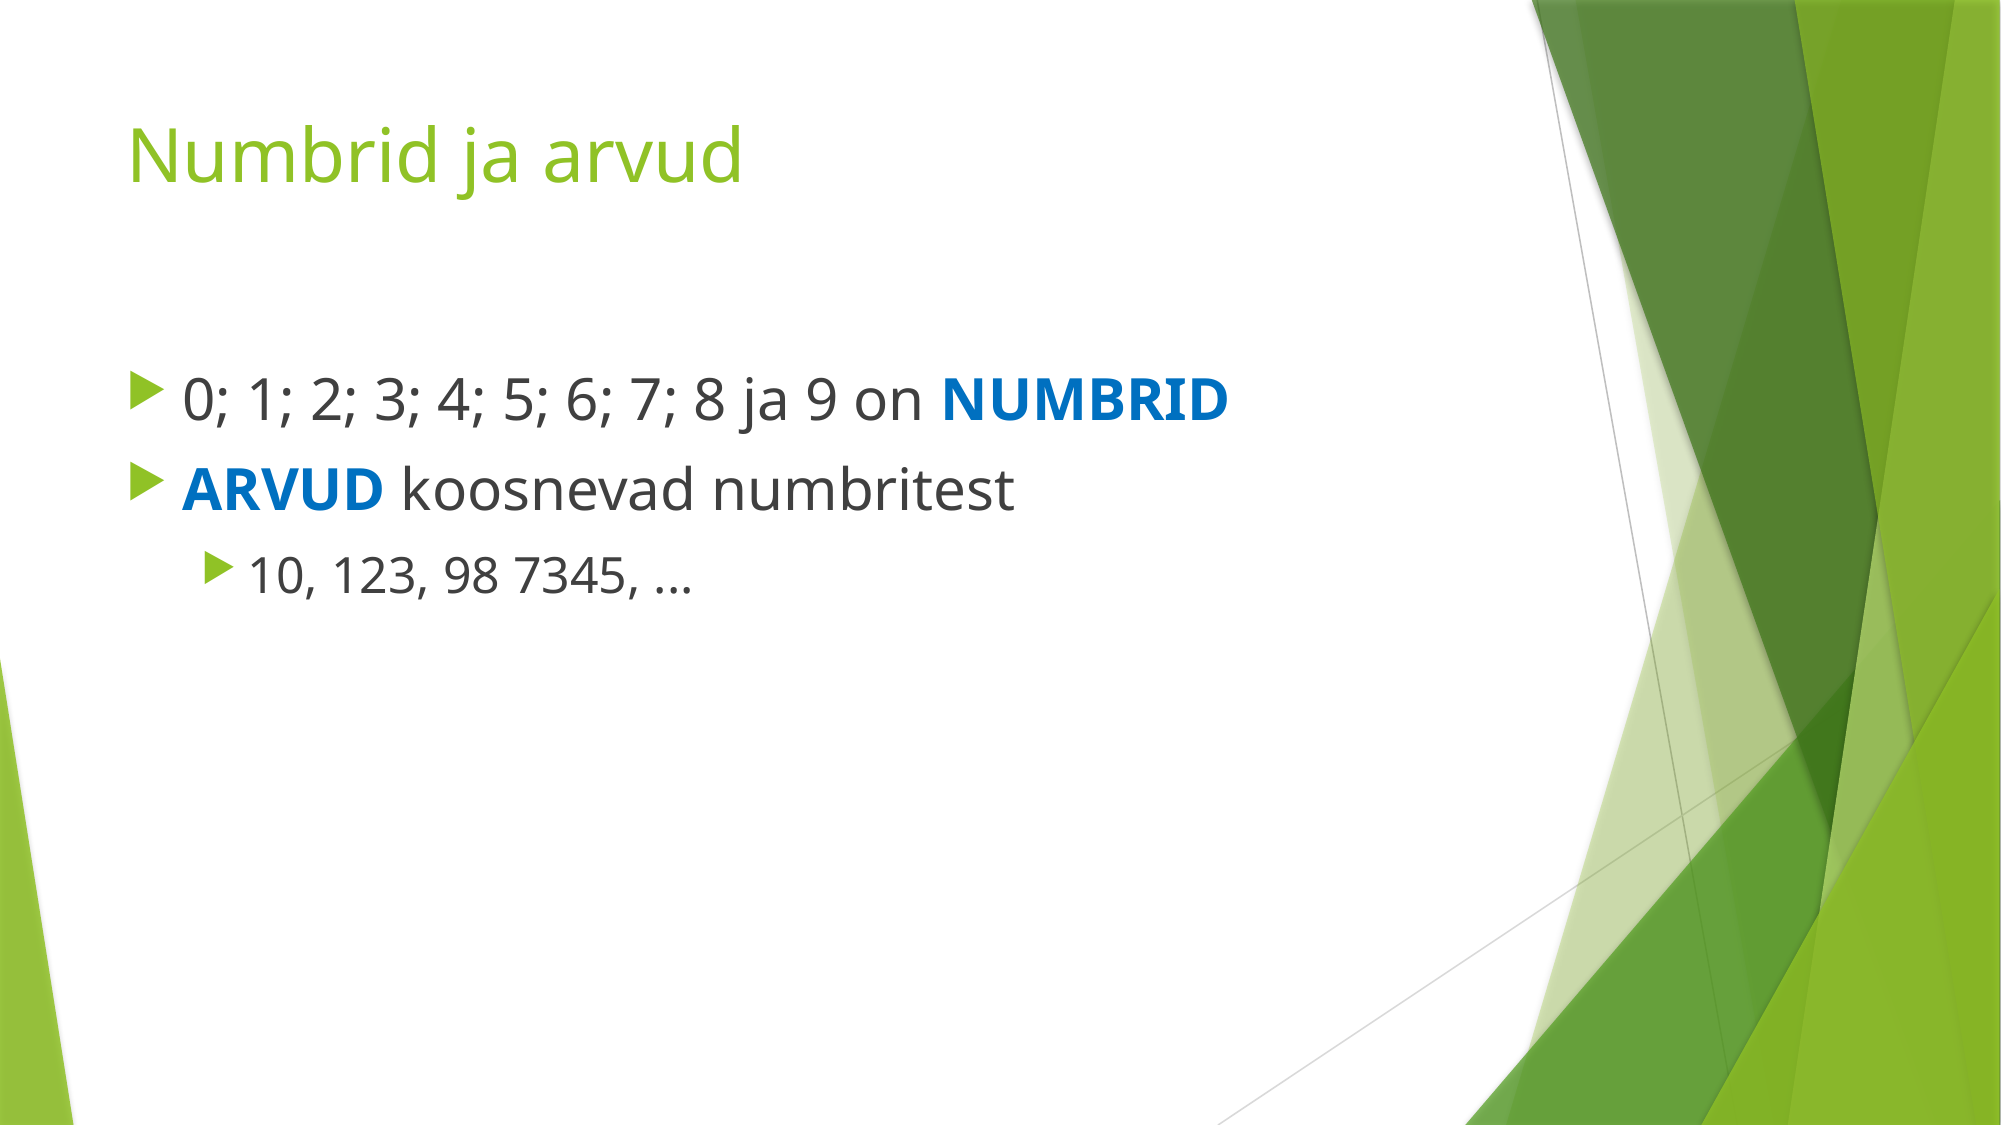

# Numbrid ja arvud
0; 1; 2; 3; 4; 5; 6; 7; 8 ja 9 on NUMBRID
ARVUD koosnevad numbritest
10, 123, 98 7345, ...